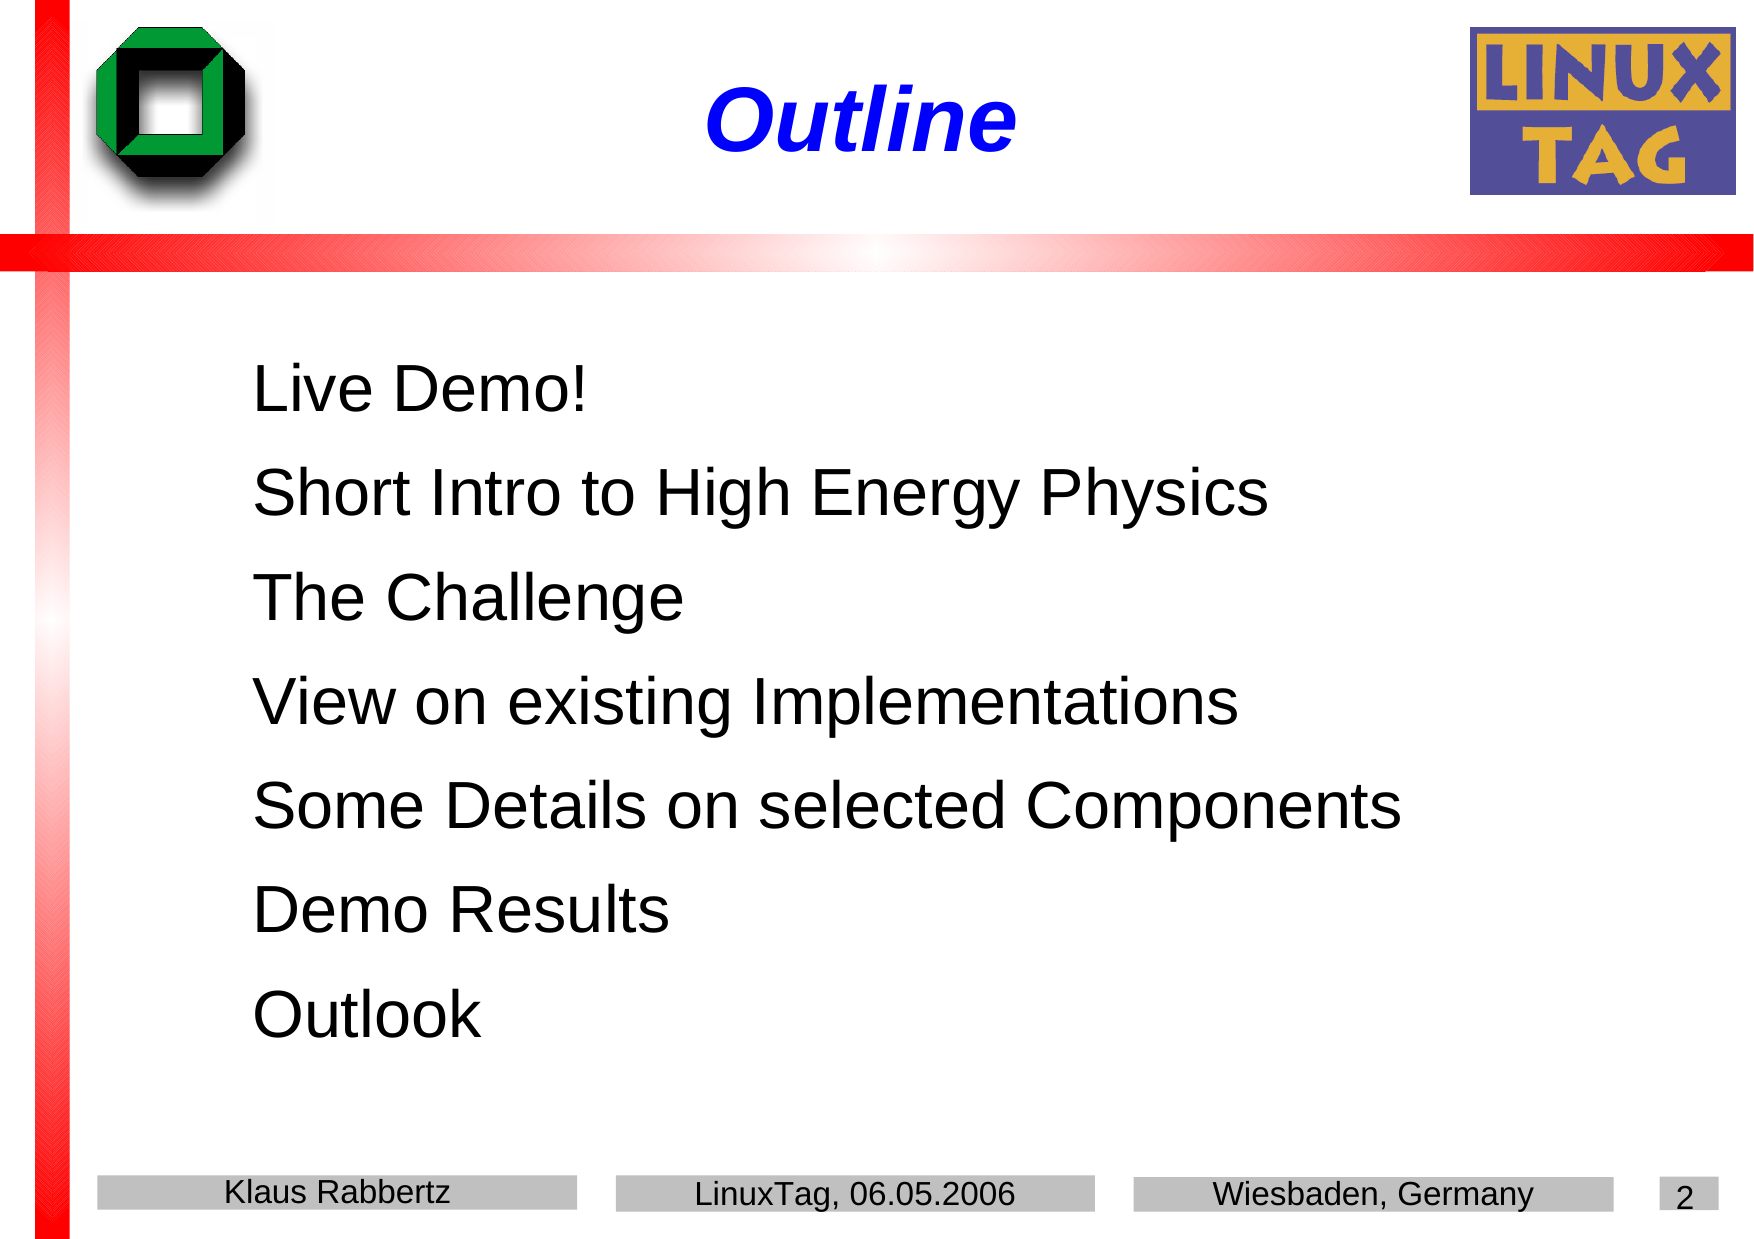

# Outline
Live Demo!
Short Intro to High Energy Physics
The Challenge
View on existing Implementations
Some Details on selected Components
Demo Results
Outlook